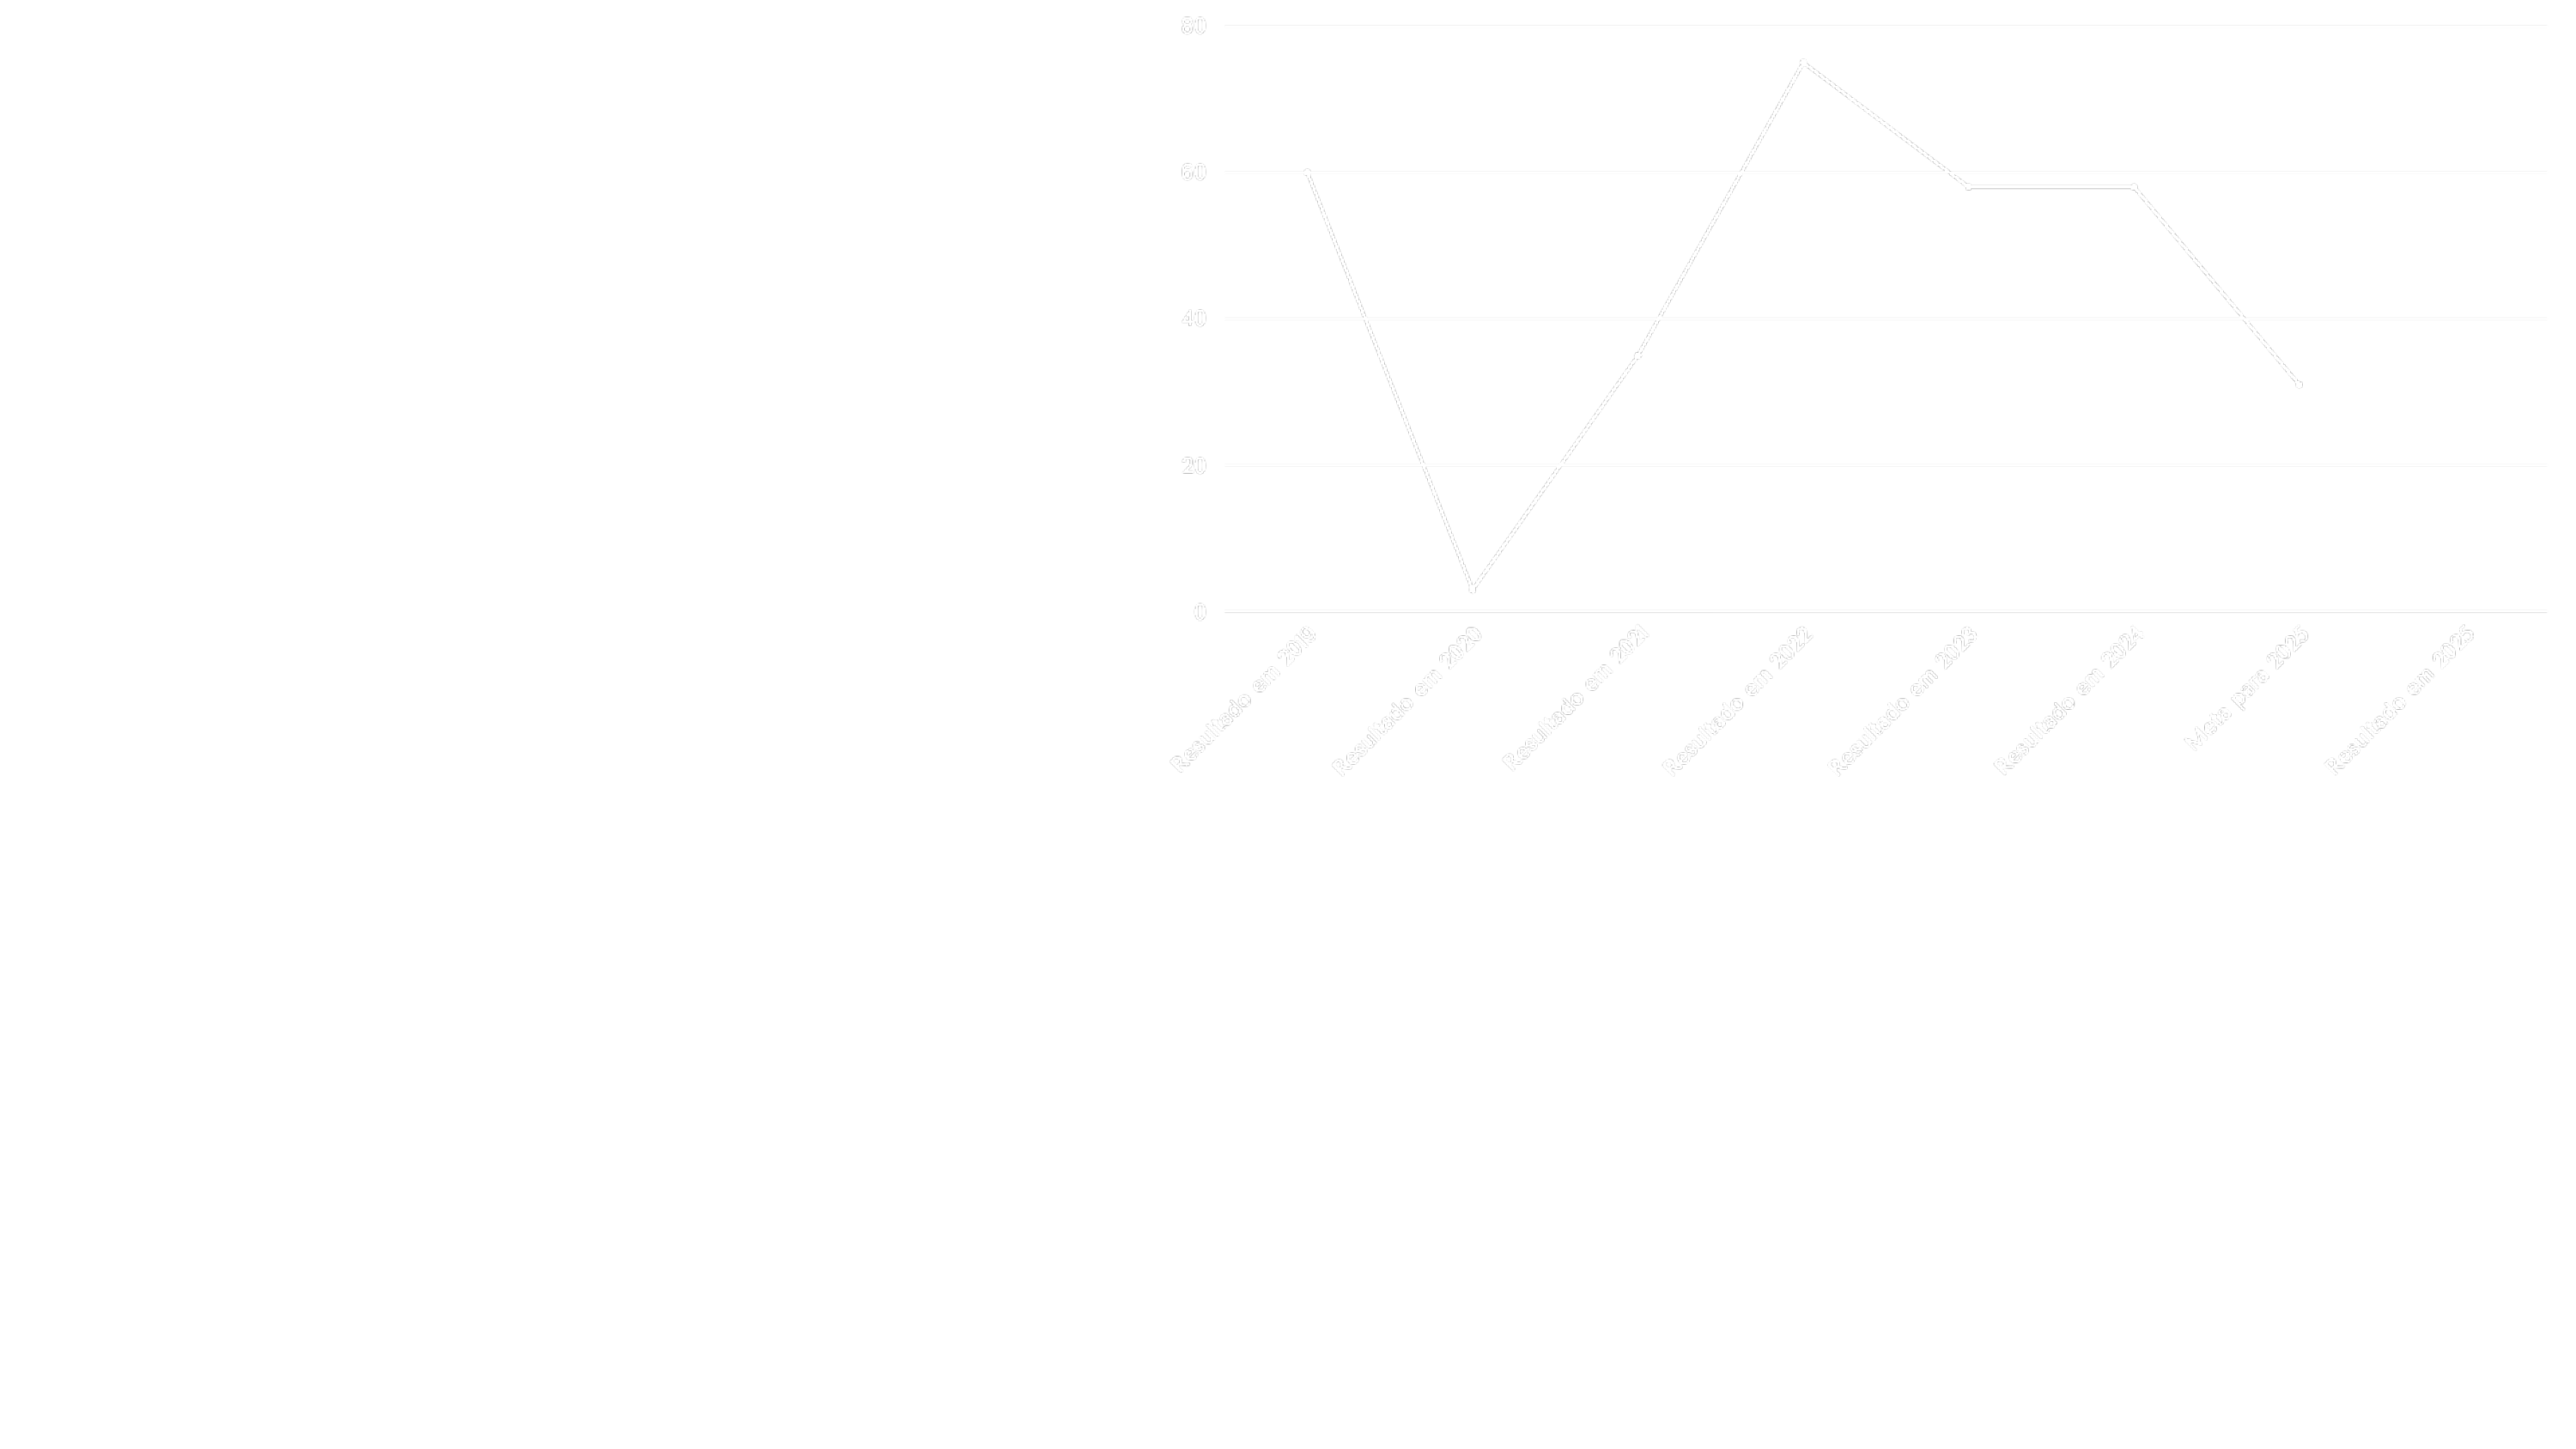

Indicador - Usuários por Veículo de Serviço – UVS
Unidade de medida: Número de usuários/número de veículos de serviço.
Definição da Meta: Reduzir a frota de veículos destinada a magistrados para 6 unidades e manter a frota de veículos total em 15 unidades em 2023
Resultado 2019 - 60,1
Resultado 2020 - 3
Resultado 2021 - 35,6
Resultado 2022 - 75,57
Resultado 2023 - 58,77
Resultado em 2024 - 31,12
Meta para 2025 - 58,77
Resultado em 2025 - 20